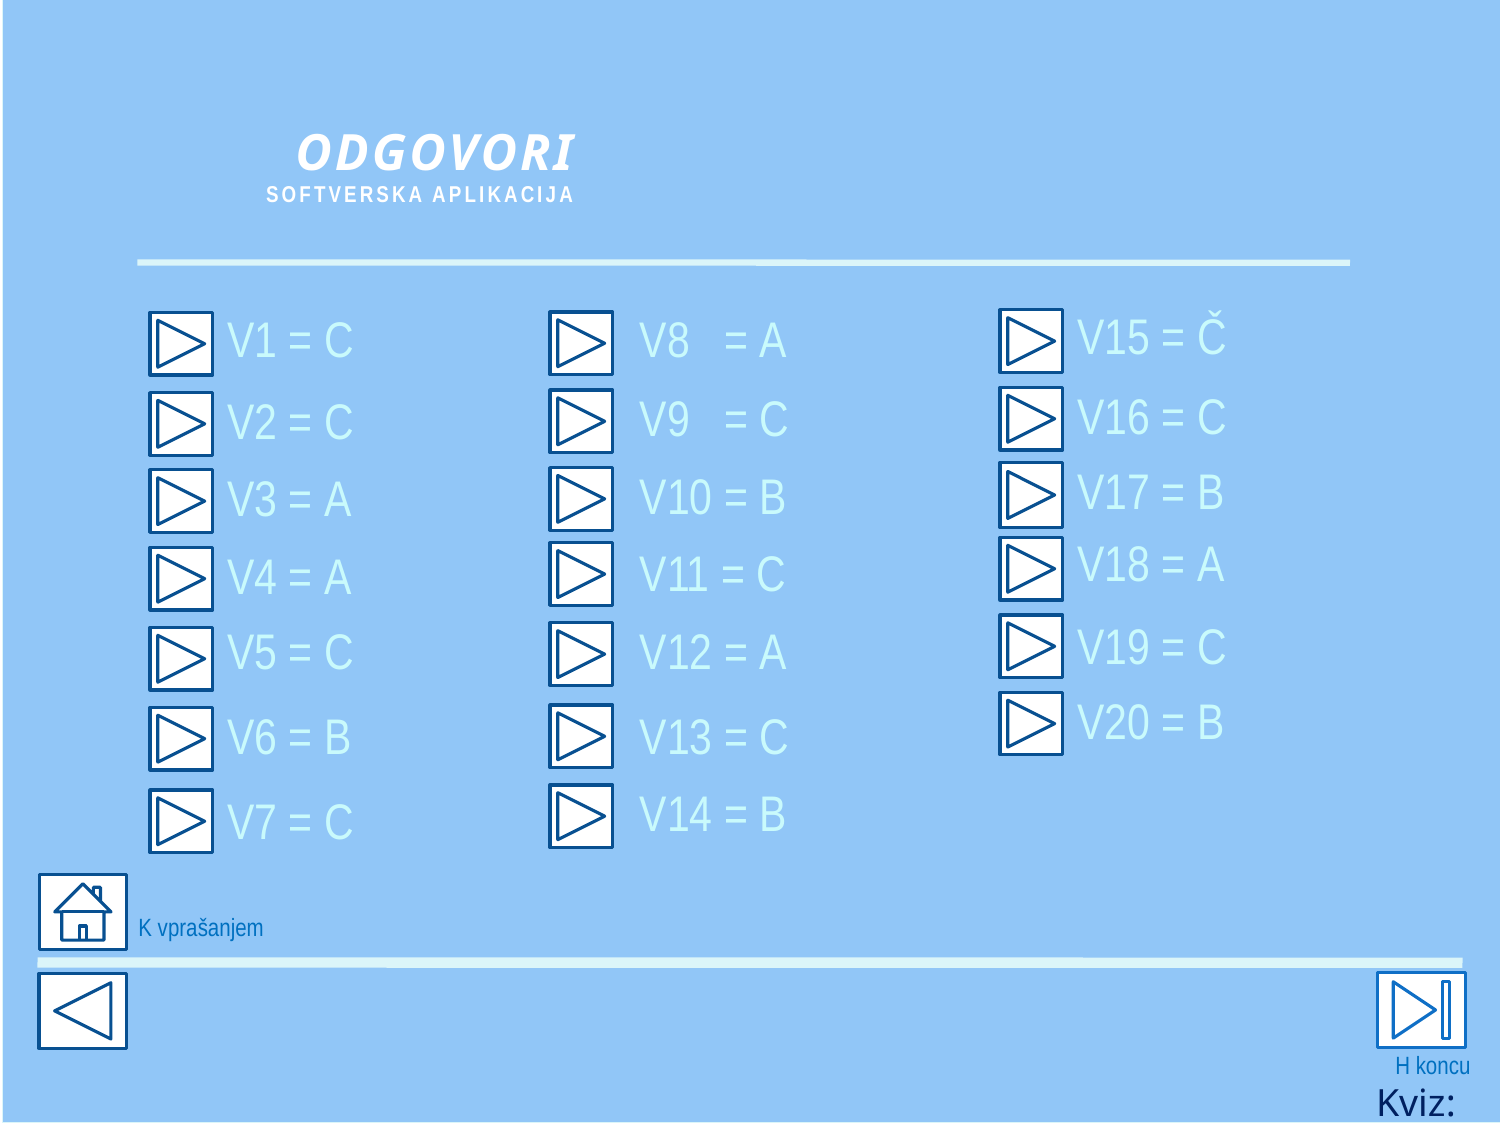

# ODGOVORI softverska aplikacija
V15 = Č
V1 = C
V8 = A
V16 = C
V9 = C
V2 = C
V17 = B
V10 = B
V3 = A
V18 = A
V11 = C
V4 = A
V19 = C
V5 = C
V12 = A
V20 = B
V6 = B
V13 = C
V14 = B
V7 = C
K vprašanjem
H koncu
Kviz: 8